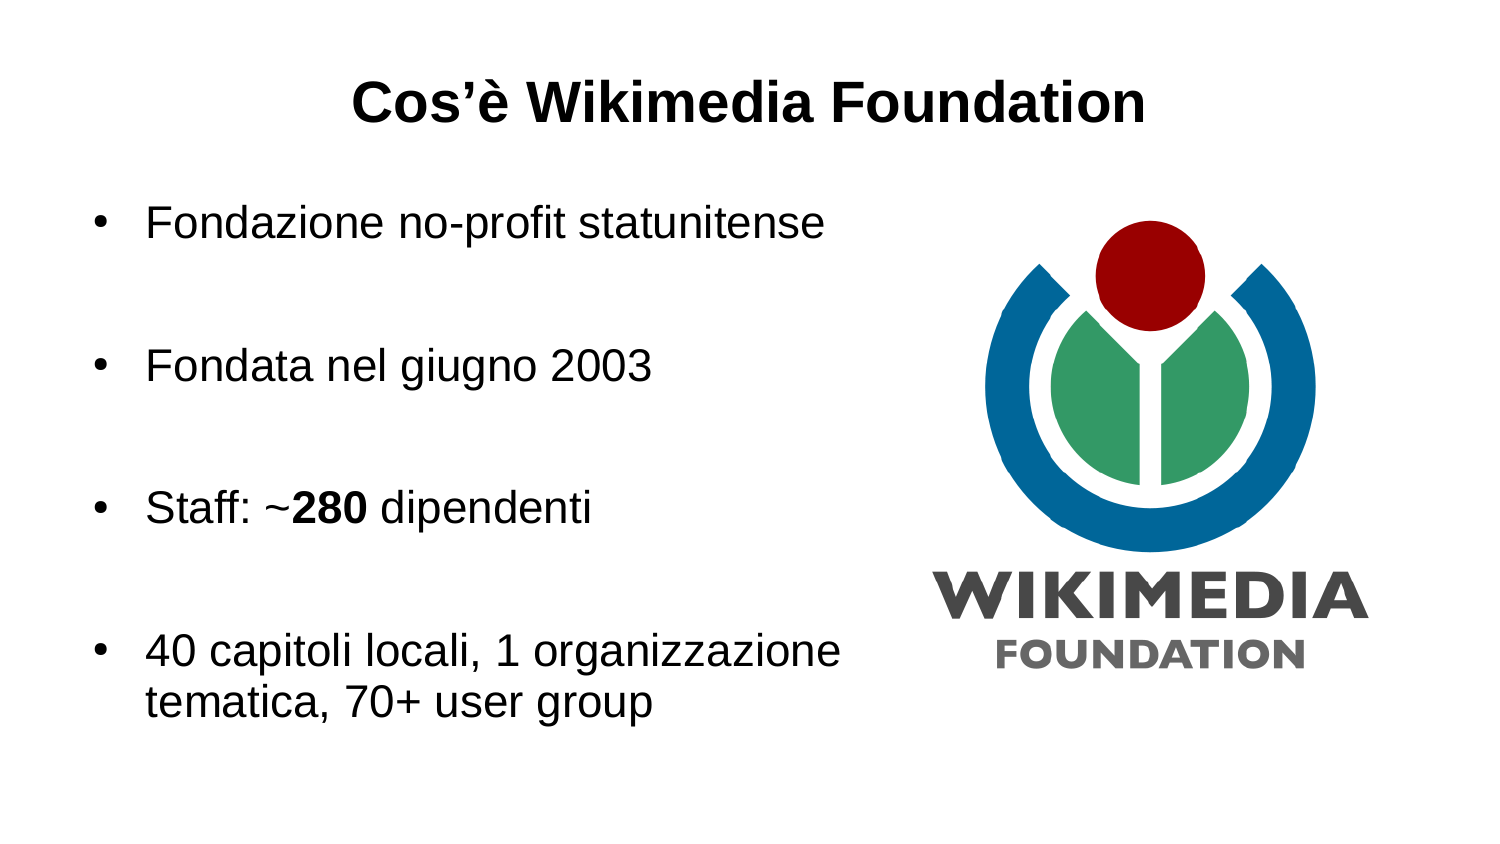

# Cos’è Wikimedia Foundation
Fondazione no-profit statunitense
Fondata nel giugno 2003
Staff: ~280 dipendenti
40 capitoli locali, 1 organizzazione tematica, 70+ user group